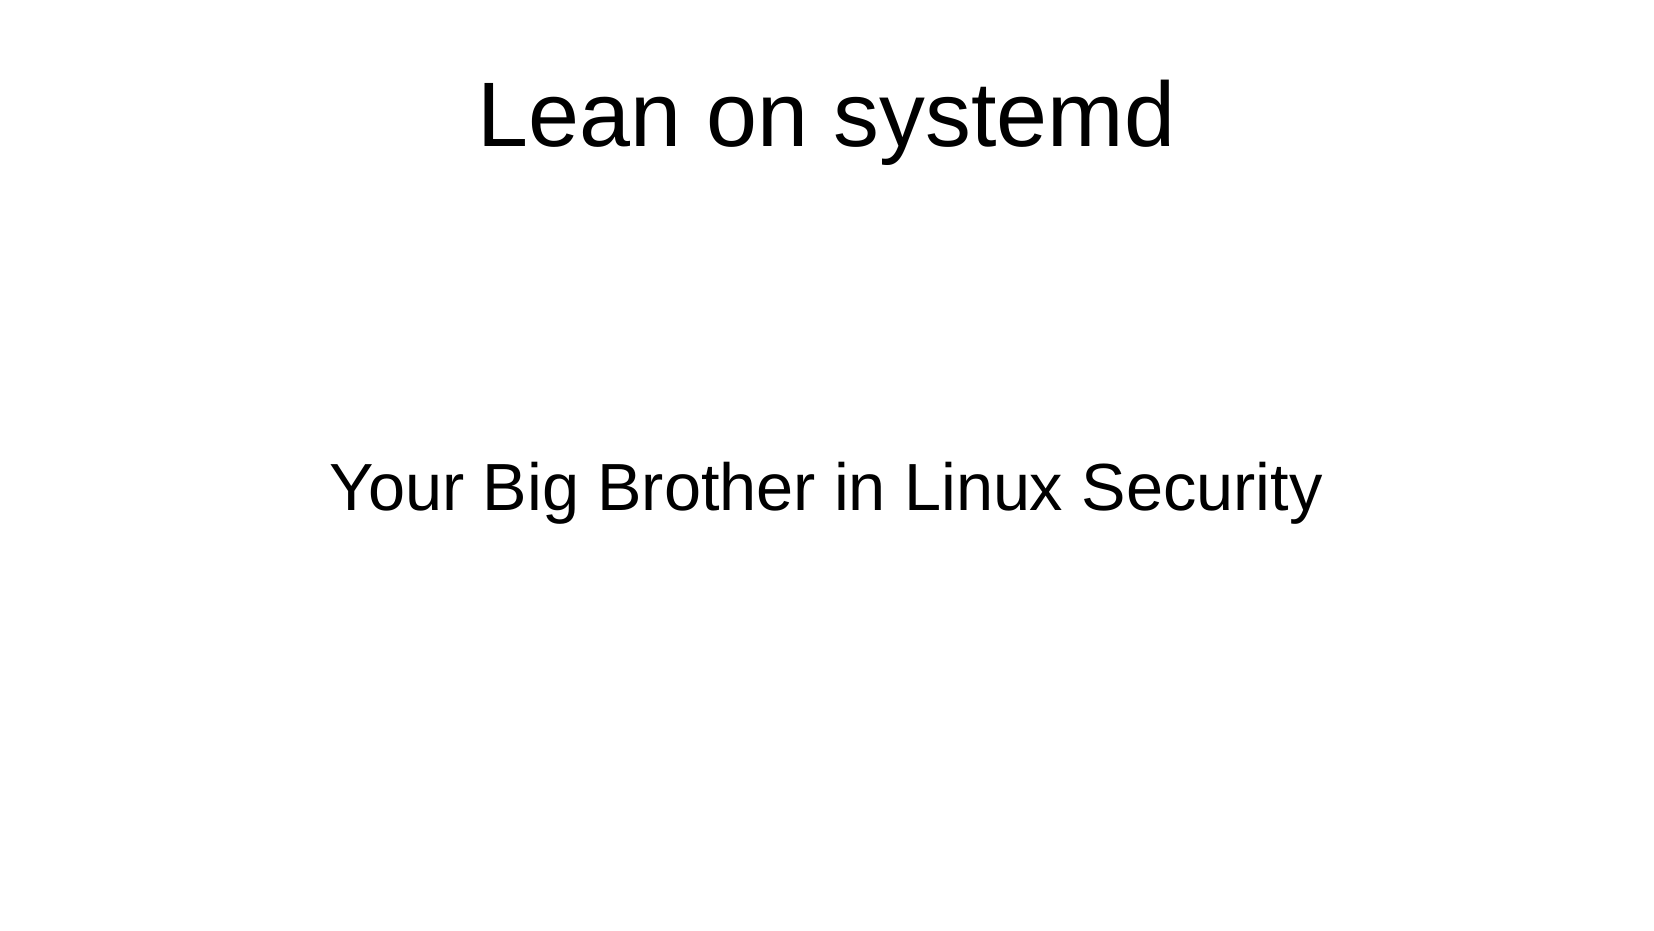

# Lean on systemd
Your Big Brother in Linux Security